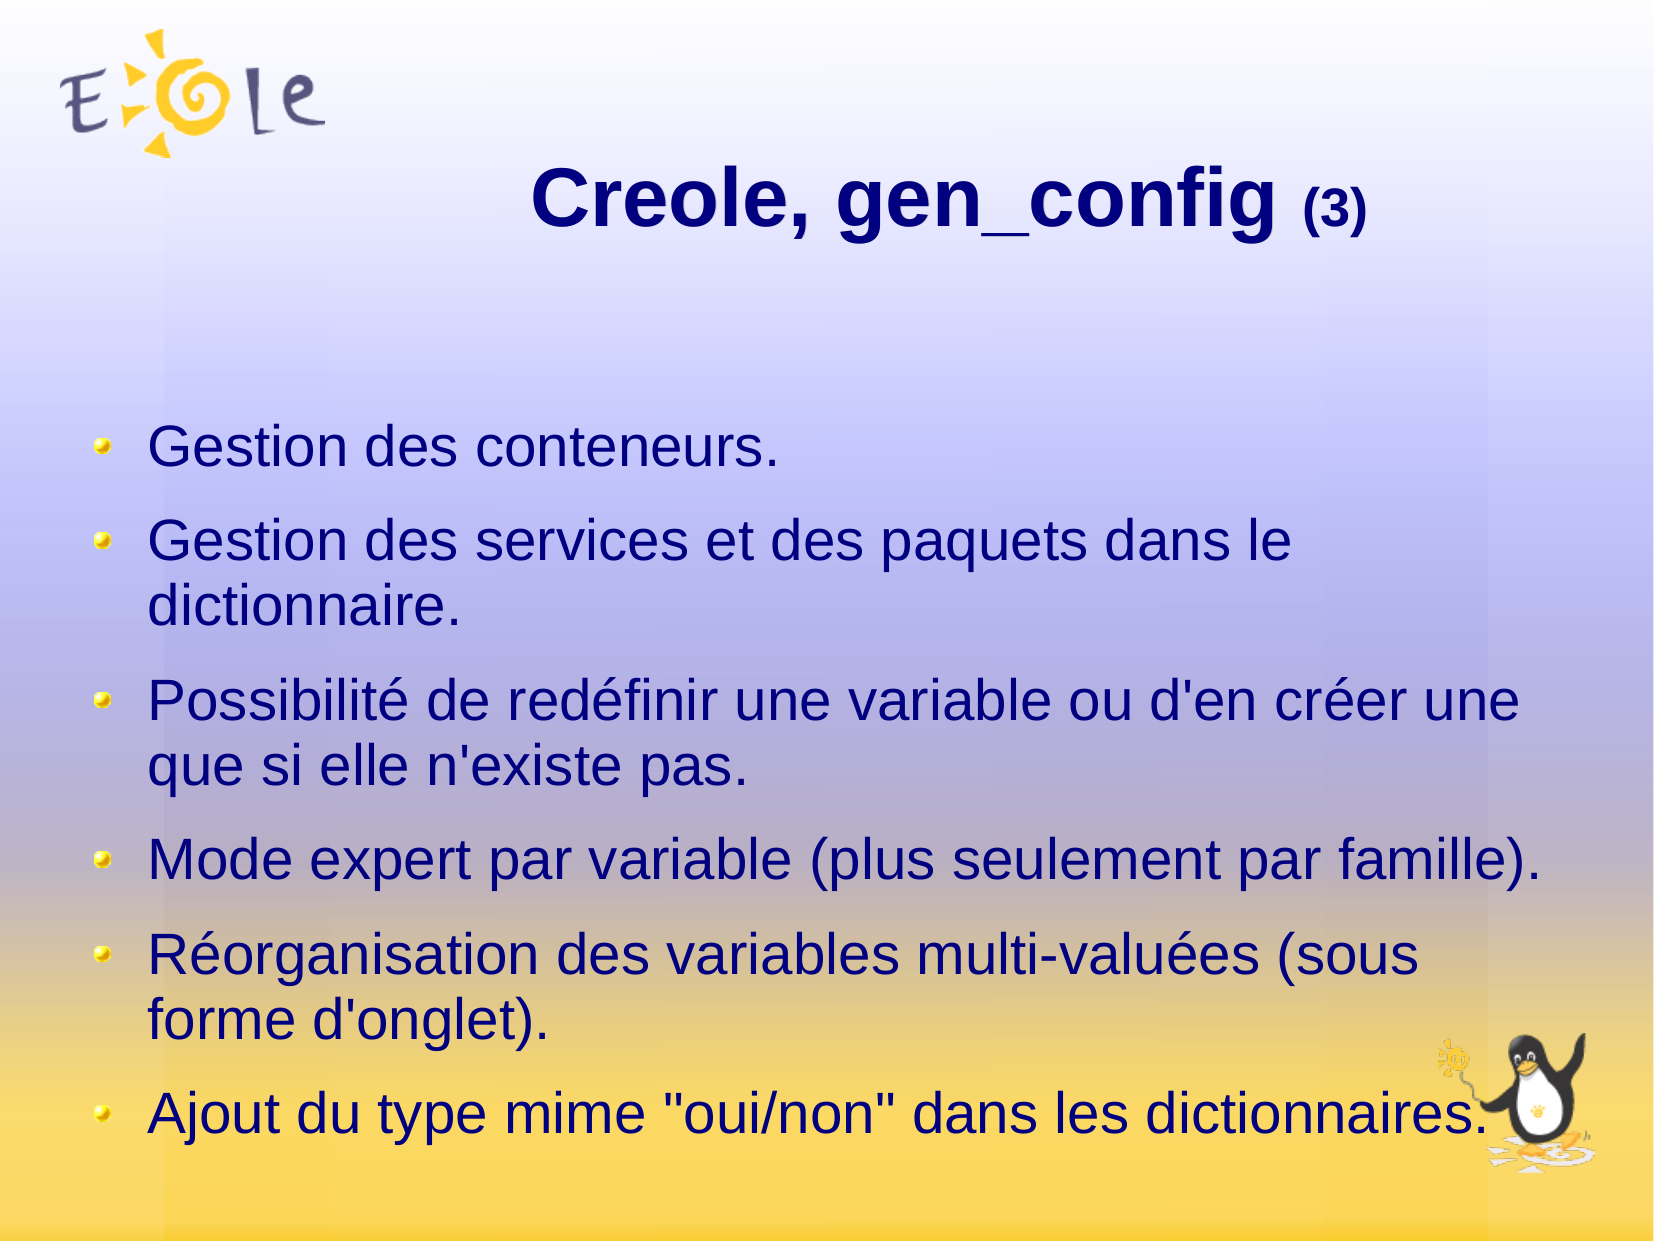

Creole, gen_config (3)
# Gestion des conteneurs.
Gestion des services et des paquets dans le dictionnaire.
Possibilité de redéfinir une variable ou d'en créer une que si elle n'existe pas.
Mode expert par variable (plus seulement par famille).
Réorganisation des variables multi-valuées (sous forme d'onglet).
Ajout du type mime "oui/non" dans les dictionnaires.